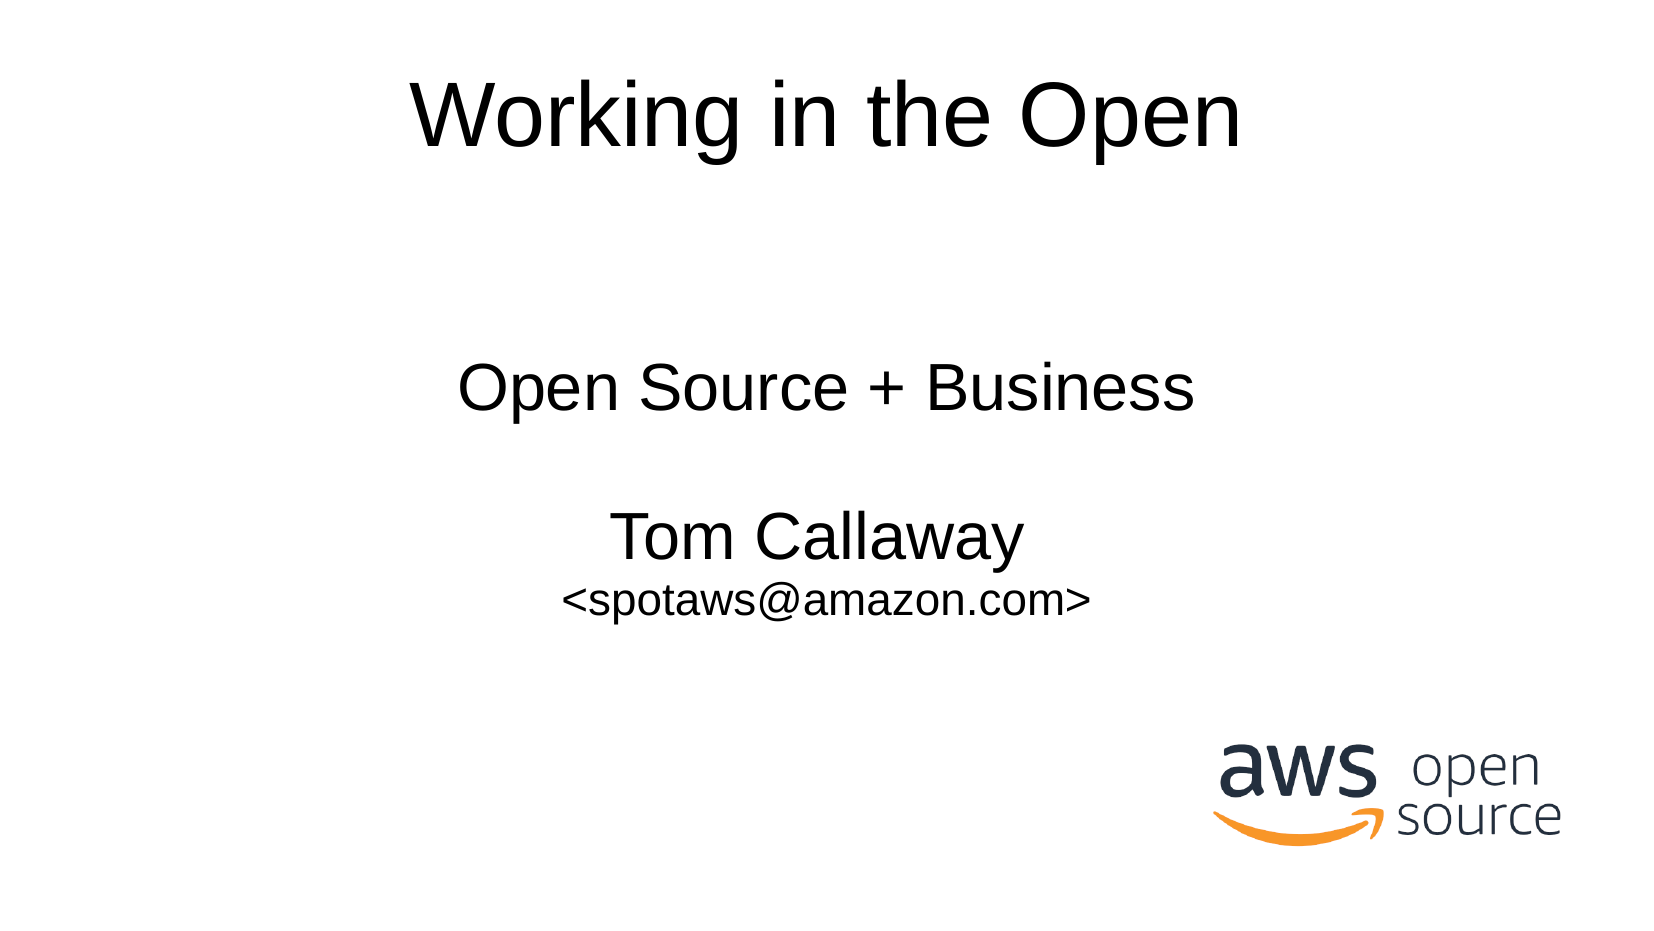

# Working in the Open
Open Source + Business
Tom Callaway
<spotaws@amazon.com>